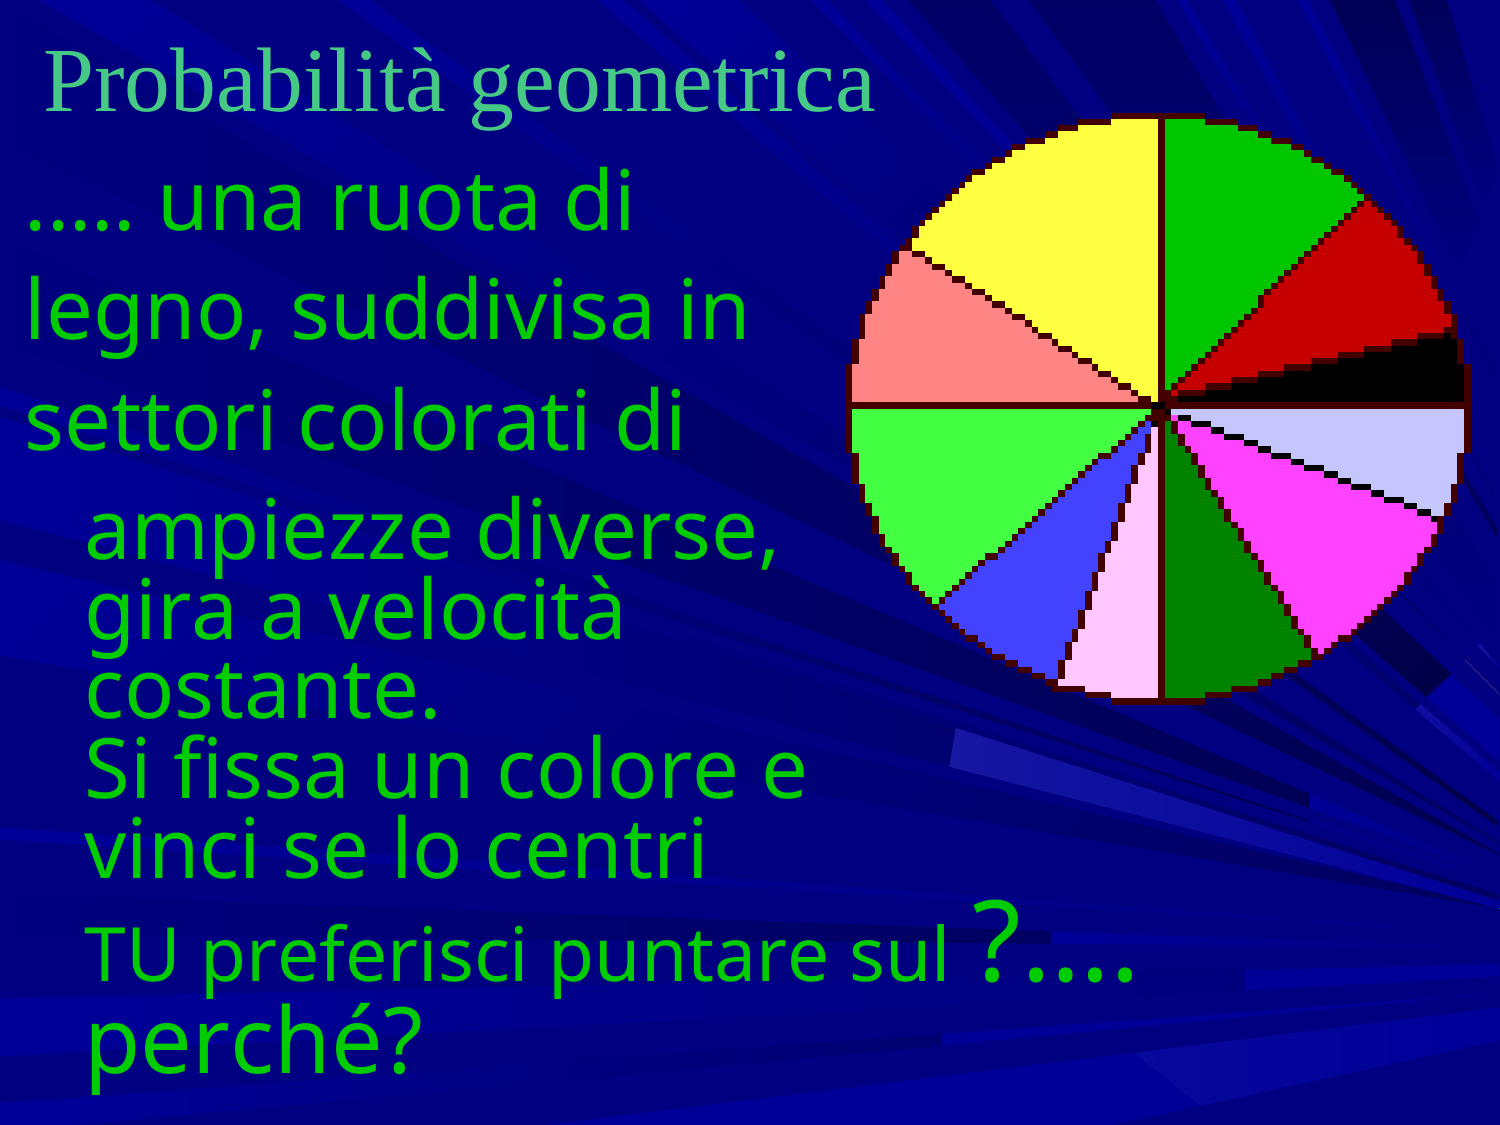

Probabilità geometrica
..... una ruota di
legno, suddivisa in
settori colorati di
ampiezze diverse,
gira a velocità
costante.
Si fissa un colore e
vinci se lo centri
TU preferisci puntare sul ?…. perché?